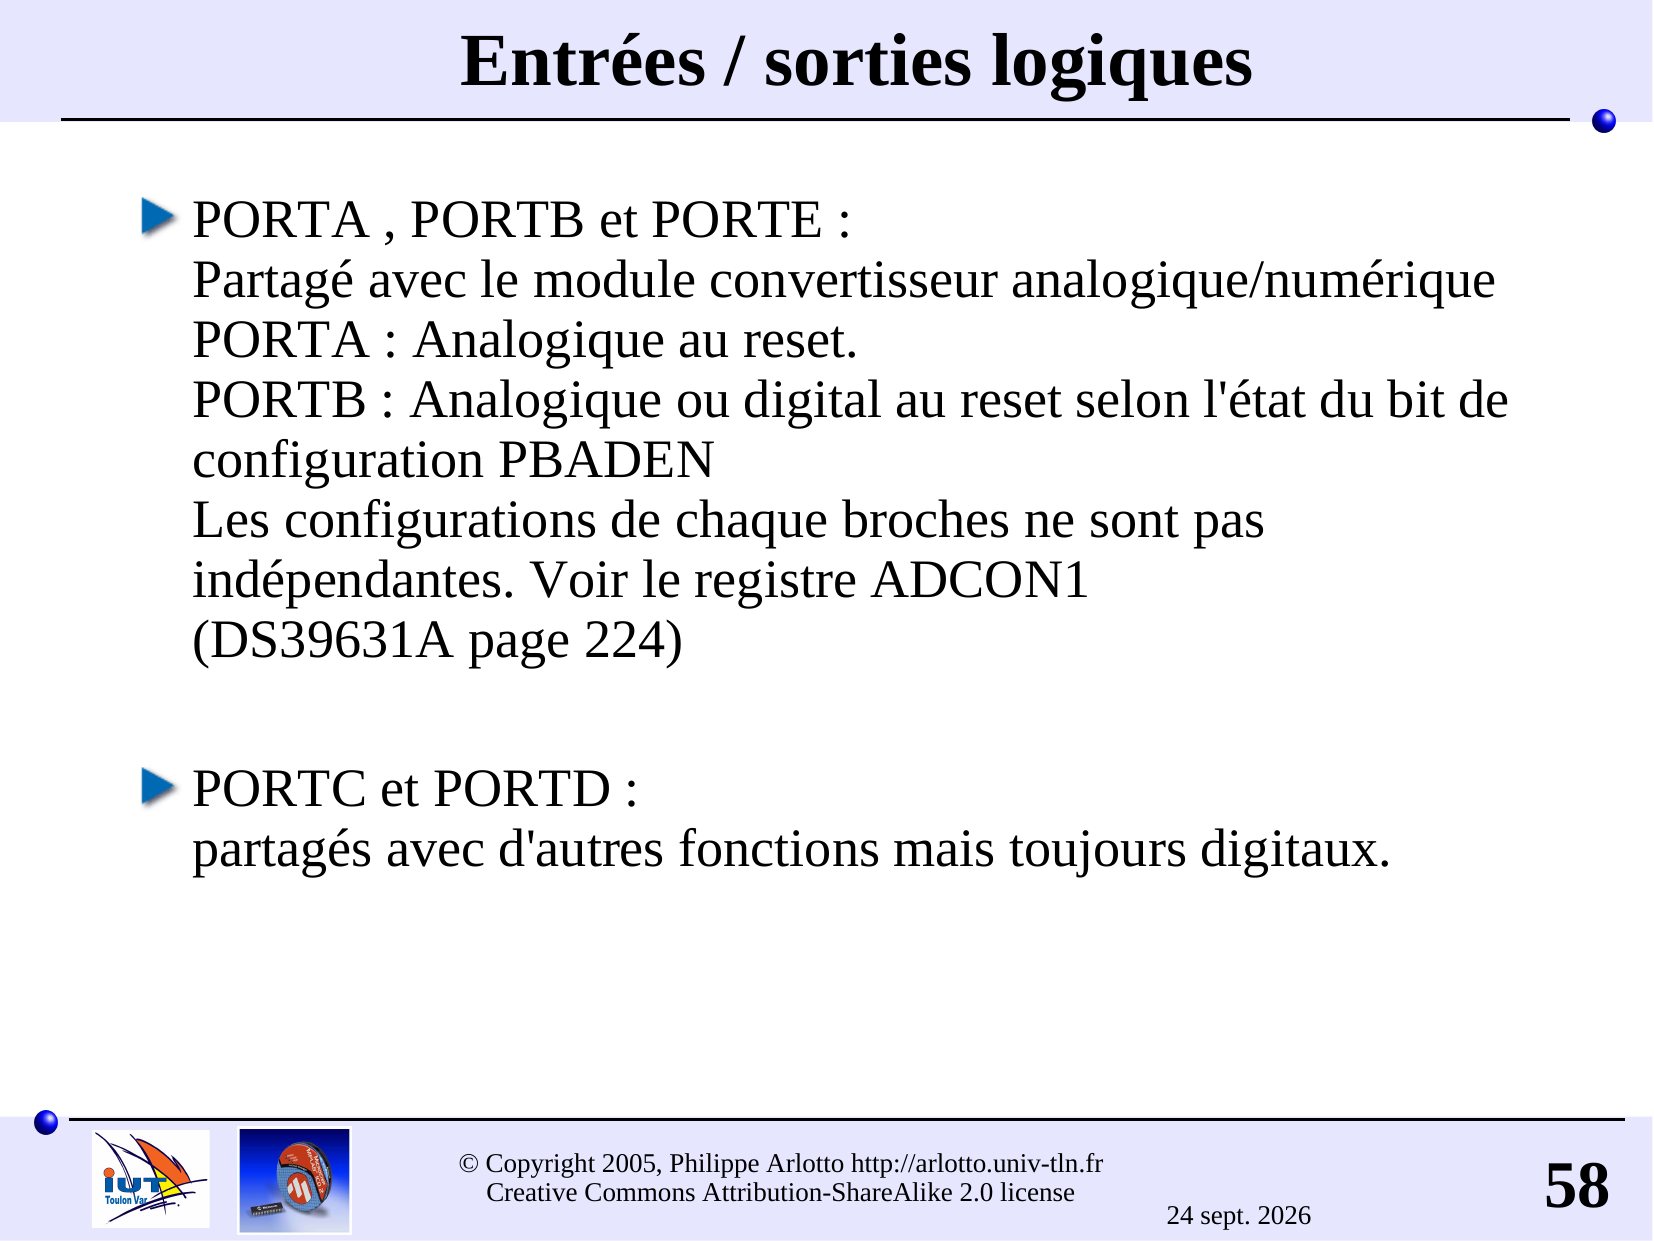

# Entrées / sorties logiques
PORTA , PORTB et PORTE :
Partagé avec le module convertisseur analogique/numérique
PORTA : Analogique au reset.
PORTB : Analogique ou digital au reset selon l'état du bit de configuration PBADEN
Les configurations de chaque broches ne sont pas indépendantes. Voir le registre ADCON1
(DS39631A page 224)
PORTC et PORTD :
partagés avec d'autres fonctions mais toujours digitaux.